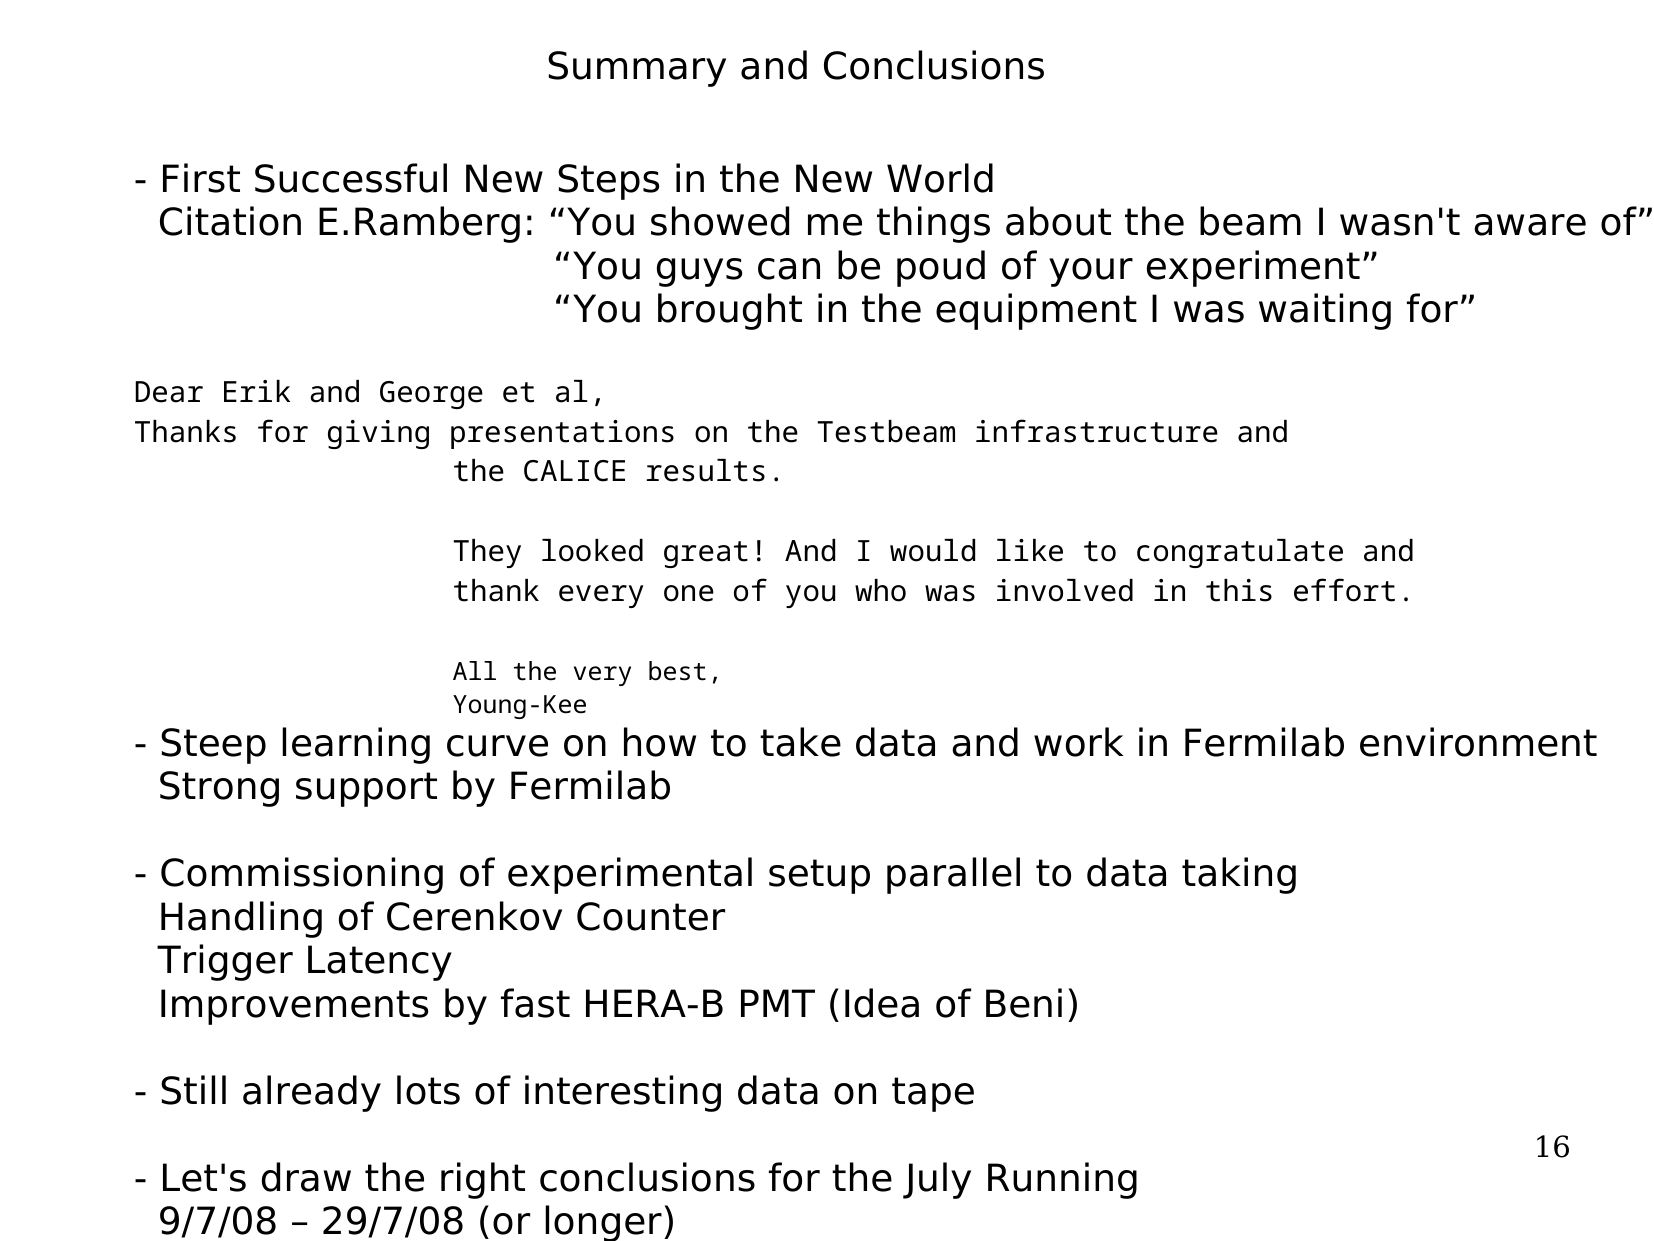

Summary and Conclusions
- First Successful New Steps in the New World
 Citation E.Ramberg: “You showed me things about the beam I wasn't aware of”
 “You guys can be poud of your experiment”
 “You brought in the equipment I was waiting for”
Dear Erik and George et al,
Thanks for giving presentations on the Testbeam infrastructure and
the CALICE results.
They looked great! And I would like to congratulate and
thank every one of you who was involved in this effort.
All the very best,
Young-Kee
- Steep learning curve on how to take data and work in Fermilab environment
 Strong support by Fermilab
- Commissioning of experimental setup parallel to data taking
 Handling of Cerenkov Counter
 Trigger Latency
 Improvements by fast HERA-B PMT (Idea of Beni)
- Still already lots of interesting data on tape
- Let's draw the right conclusions for the July Running
 9/7/08 – 29/7/08 (or longer)
16